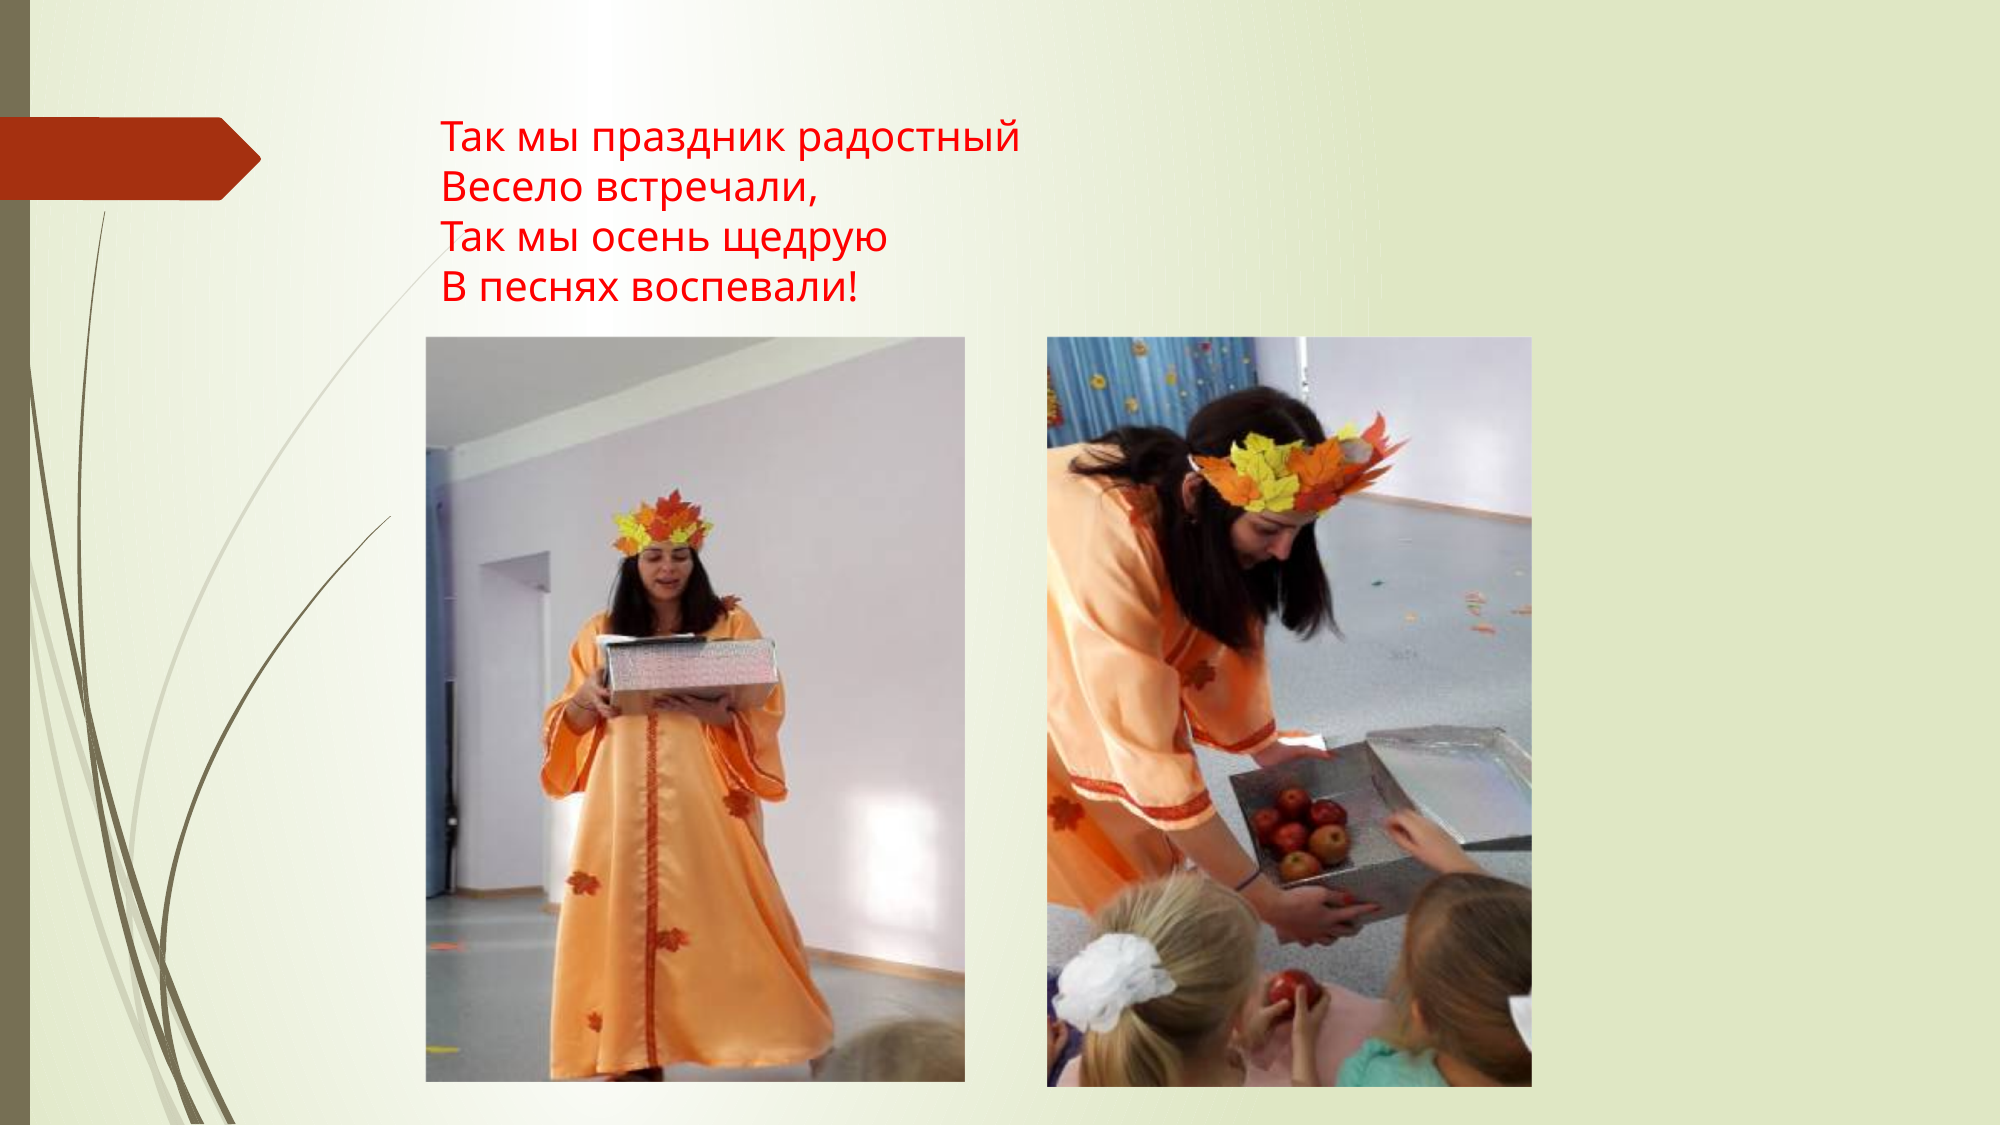

# Так мы праздник радостный Весело встречали, Так мы осень щедрую В песнях воспевали!